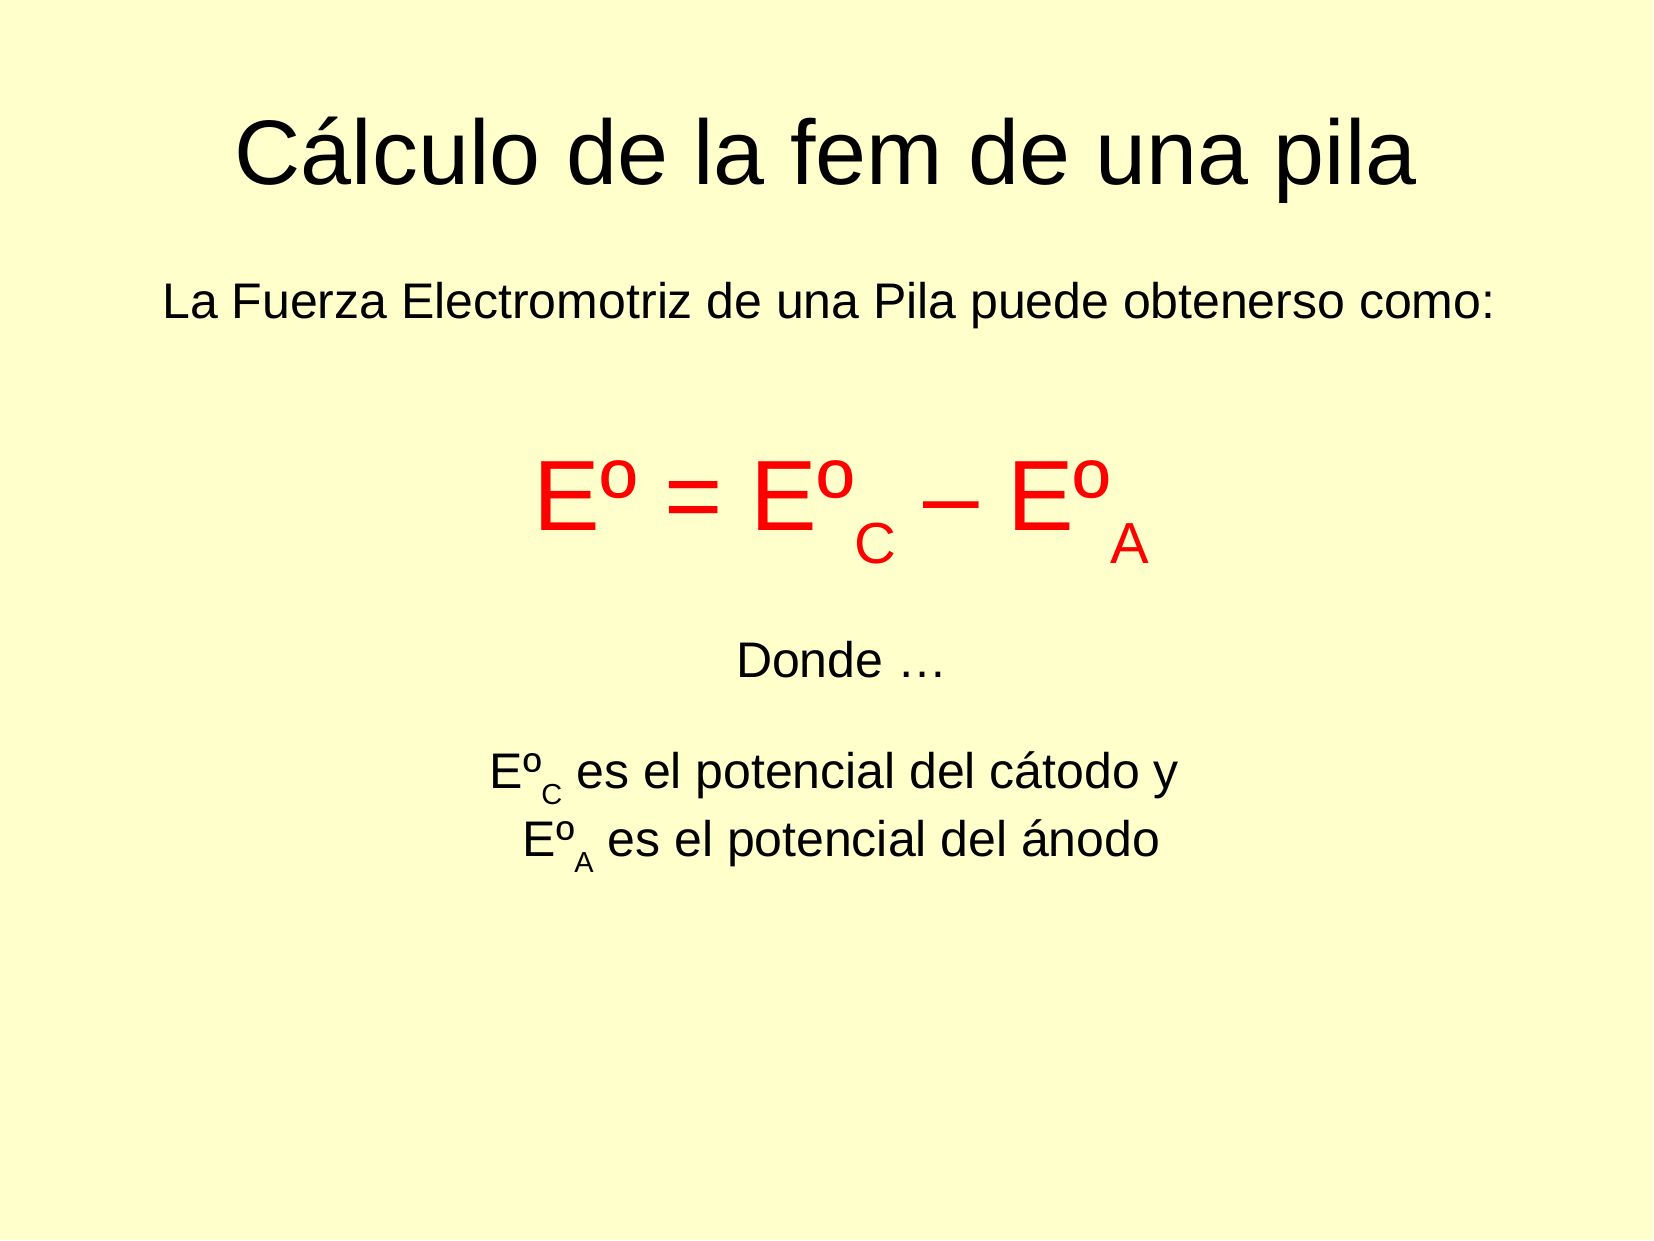

# Cálculo de la fem de una pila
La Fuerza Electromotriz de una Pila puede obtenerso como:
Eº = EºC – EºA
Donde …
EºC es el potencial del cátodo y
EºA es el potencial del ánodo